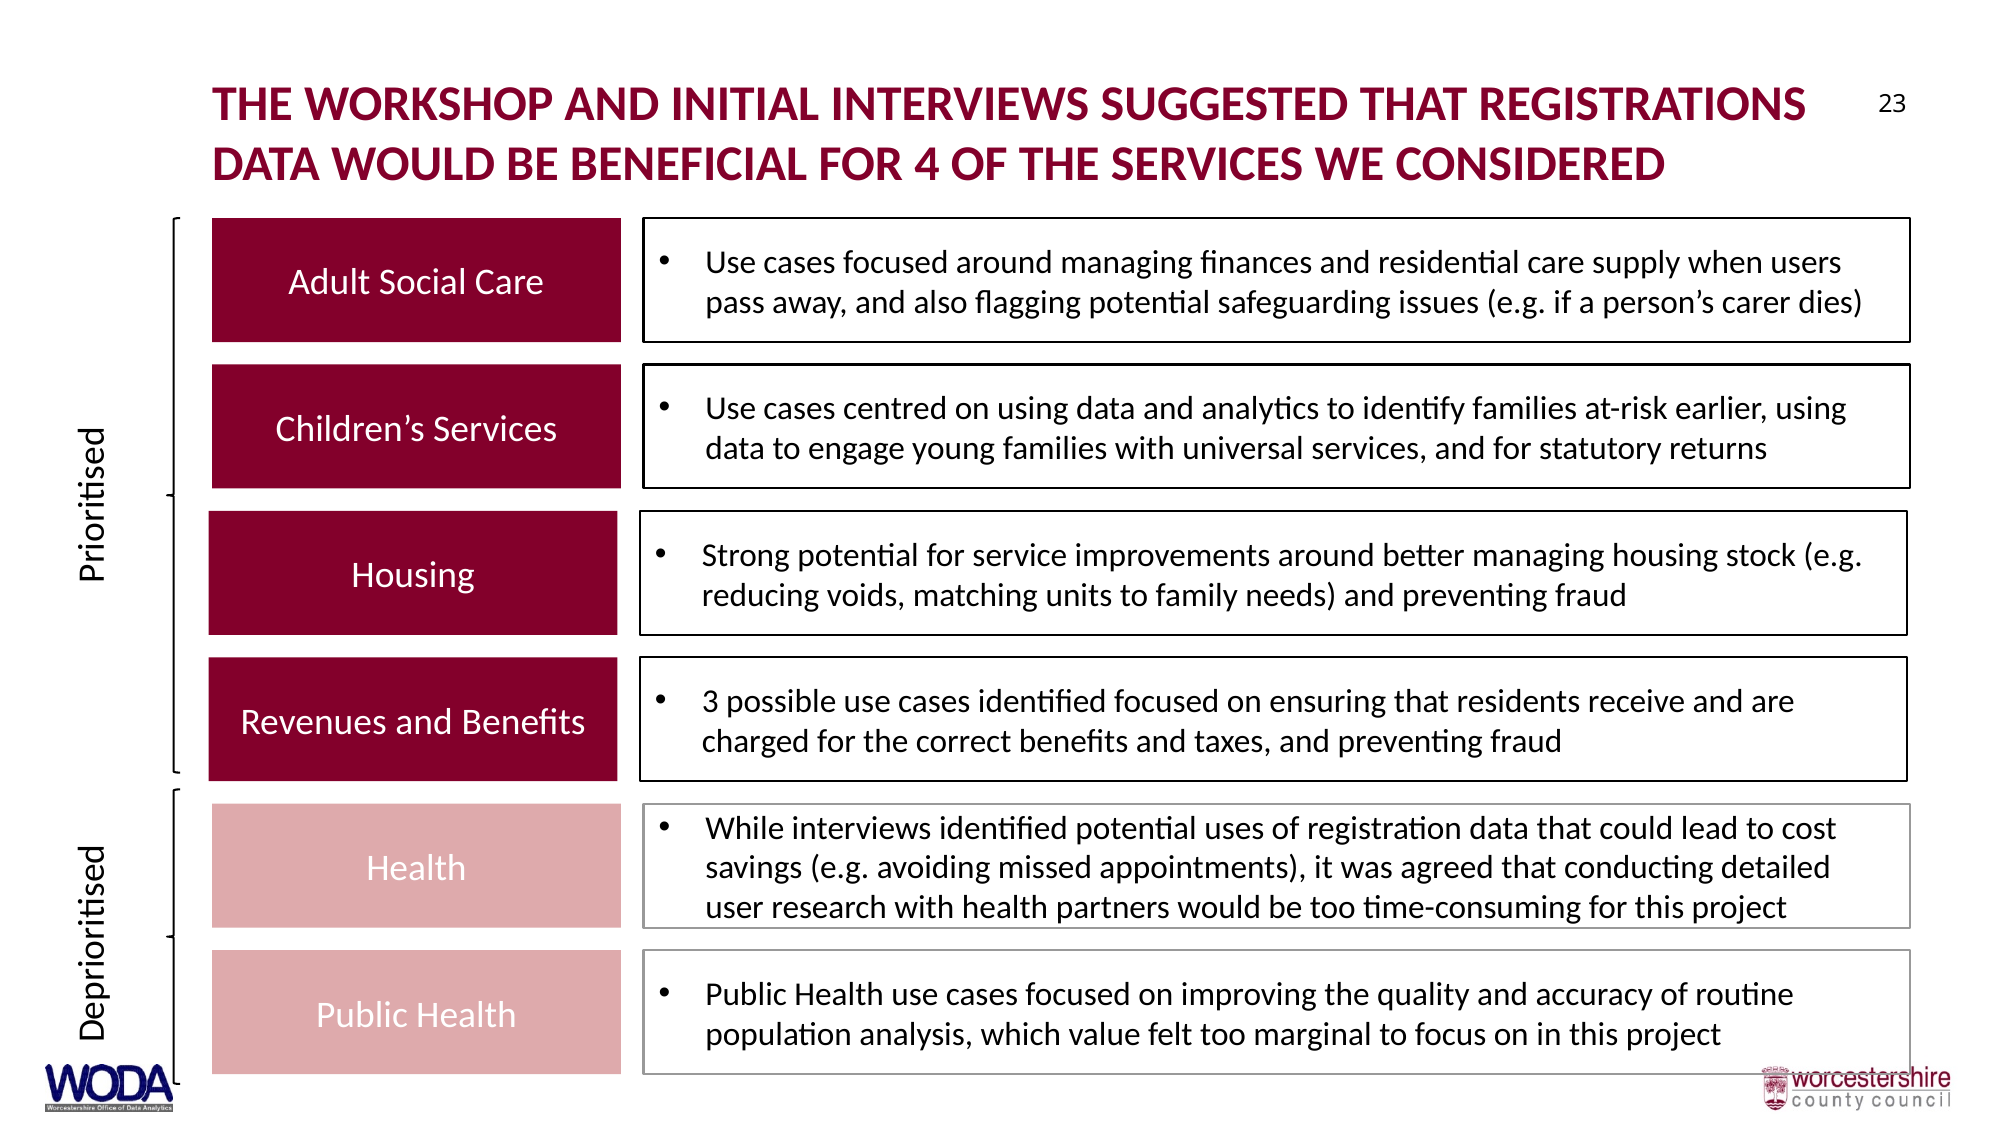

# THE WORKSHOP AND INITIAL INTERVIEWS SUGGESTED THAT REGISTRATIONS DATA WOULD BE BENEFICIAL FOR 4 OF THE SERVICES WE CONSIDERED
Adult Social Care
Use cases focused around managing finances and residential care supply when users pass away, and also flagging potential safeguarding issues (e.g. if a person’s carer dies)
Children’s Services
Use cases centred on using data and analytics to identify families at-risk earlier, using data to engage young families with universal services, and for statutory returns
Prioritised
Housing
Strong potential for service improvements around better managing housing stock (e.g. reducing voids, matching units to family needs) and preventing fraud
Revenues and Benefits
3 possible use cases identified focused on ensuring that residents receive and are charged for the correct benefits and taxes, and preventing fraud
Health
While interviews identified potential uses of registration data that could lead to cost savings (e.g. avoiding missed appointments), it was agreed that conducting detailed user research with health partners would be too time-consuming for this project
Deprioritised
Public Health
Public Health use cases focused on improving the quality and accuracy of routine population analysis, which value felt too marginal to focus on in this project